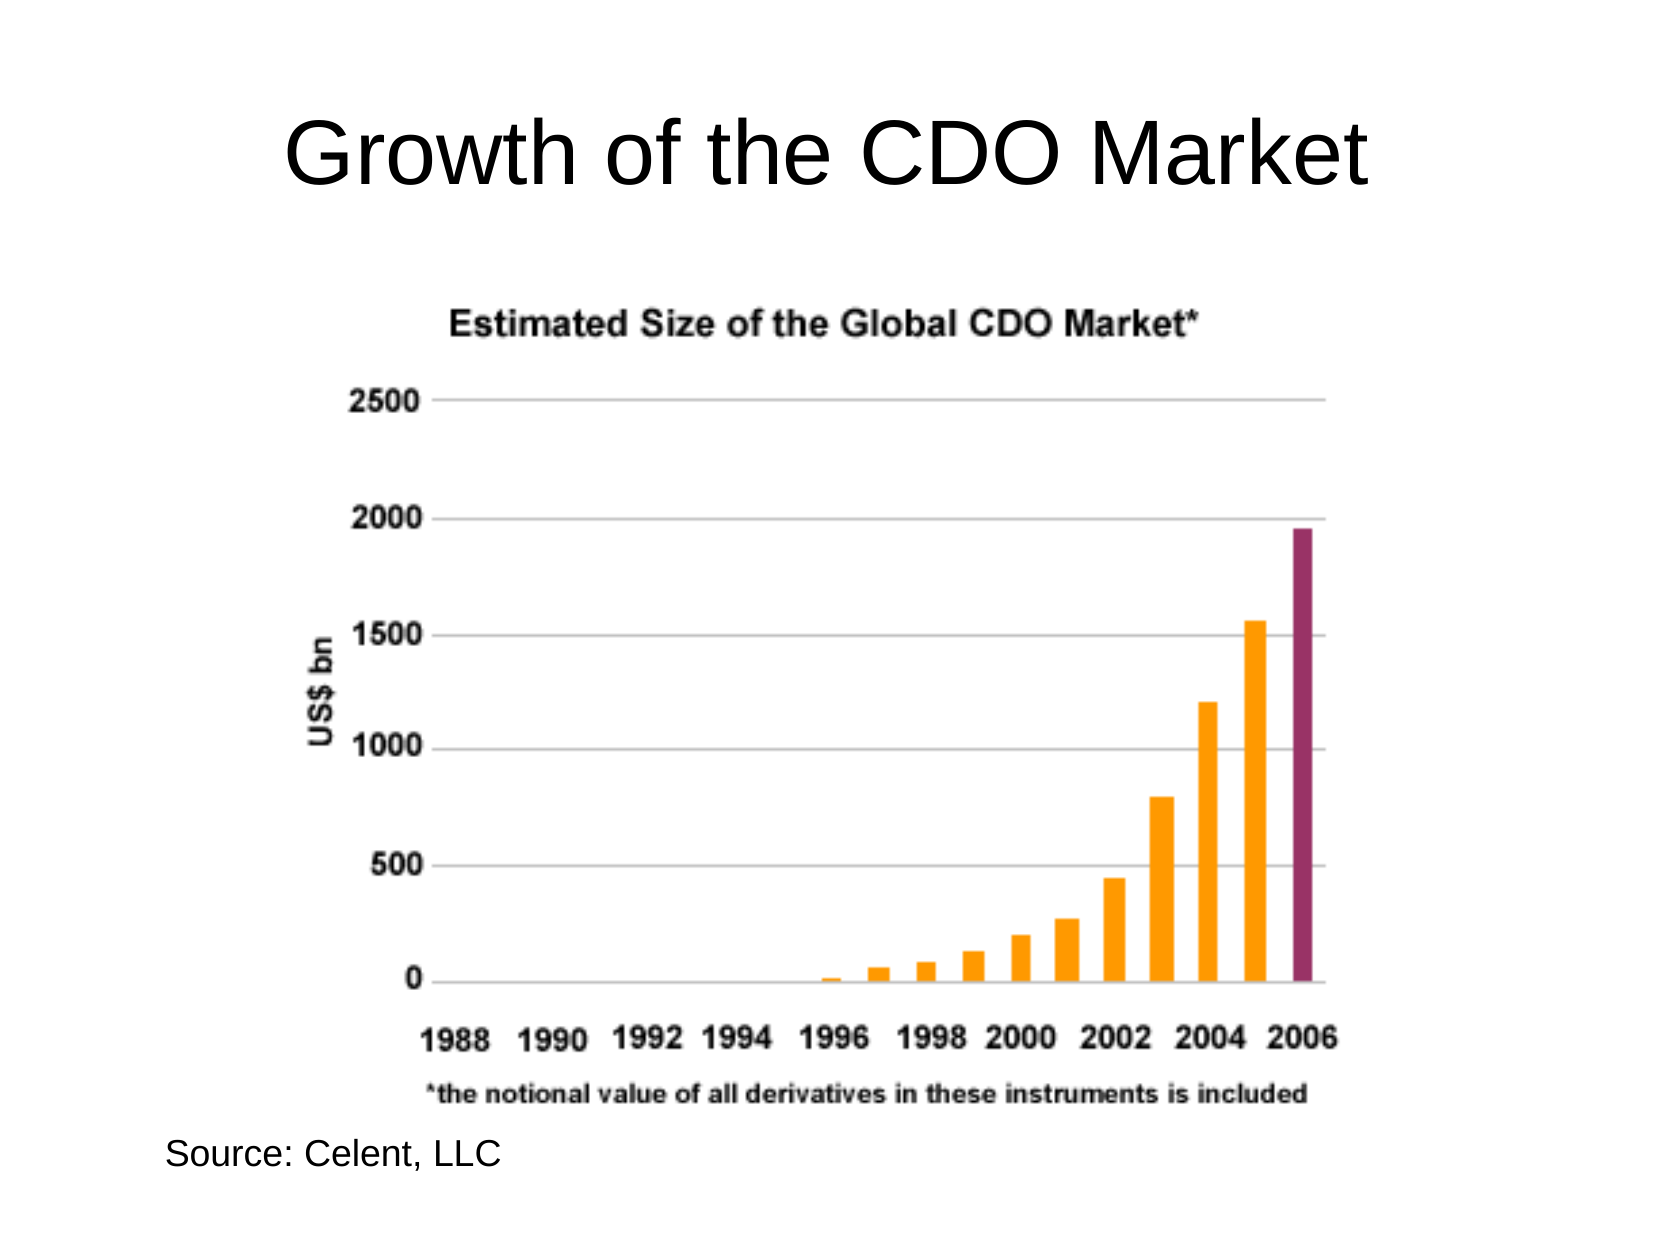

# Growth of the CDO Market
Source: Celent, LLC